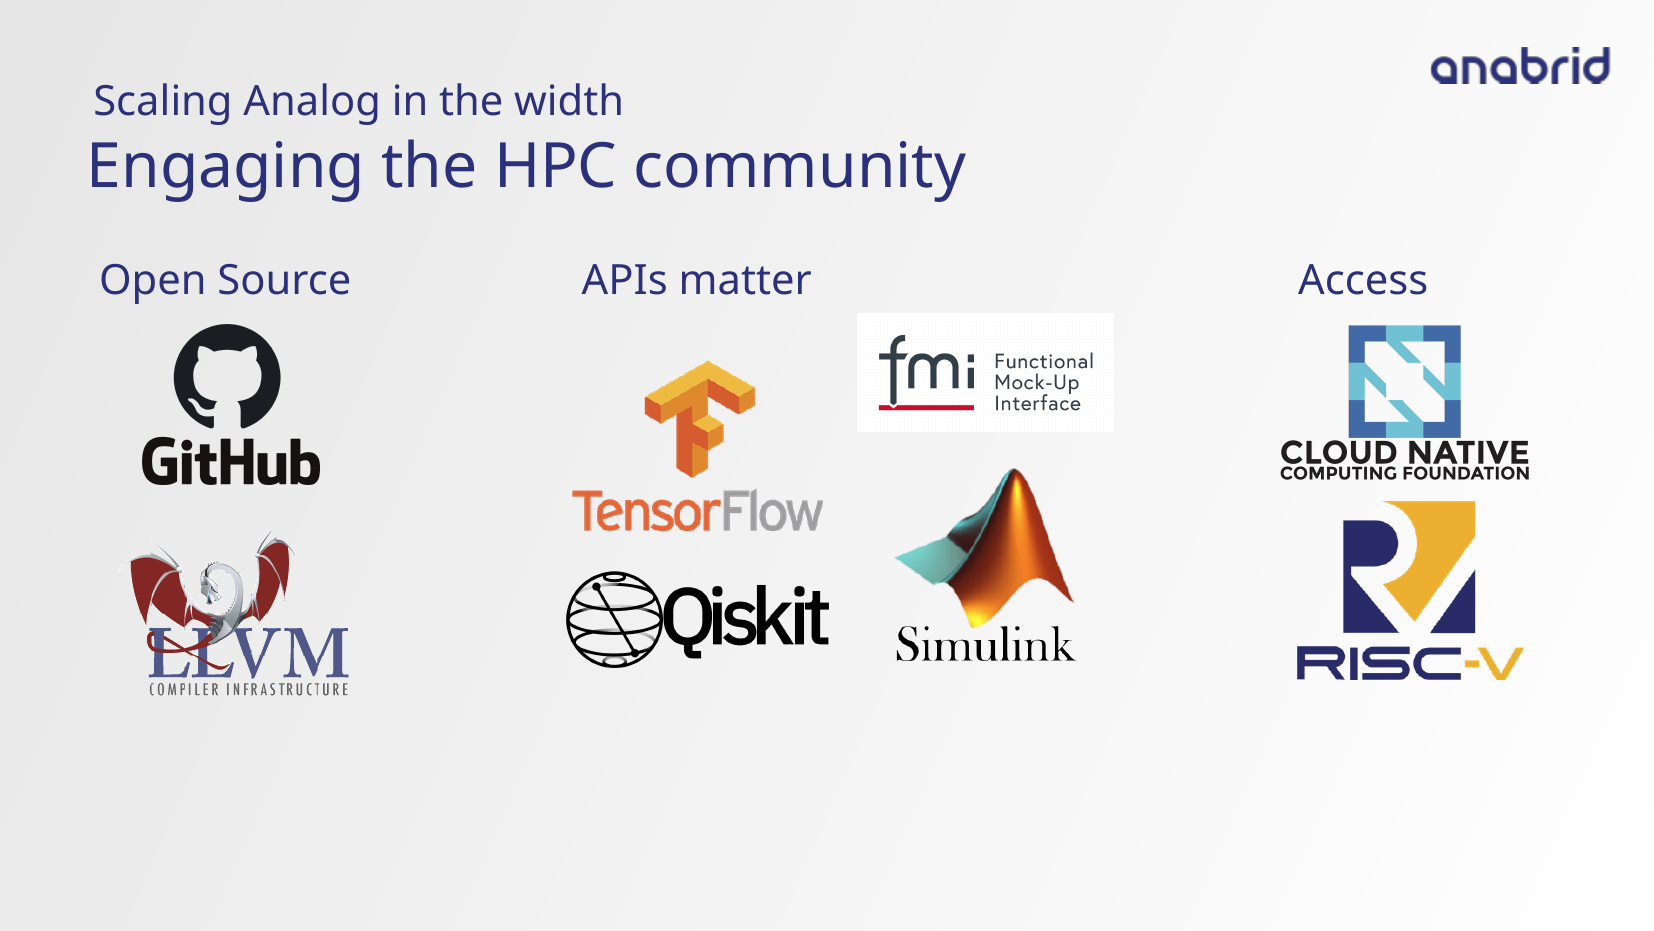

Scaling Analog in the width
# Engaging the HPC community
Open Source
APIs matter
Access